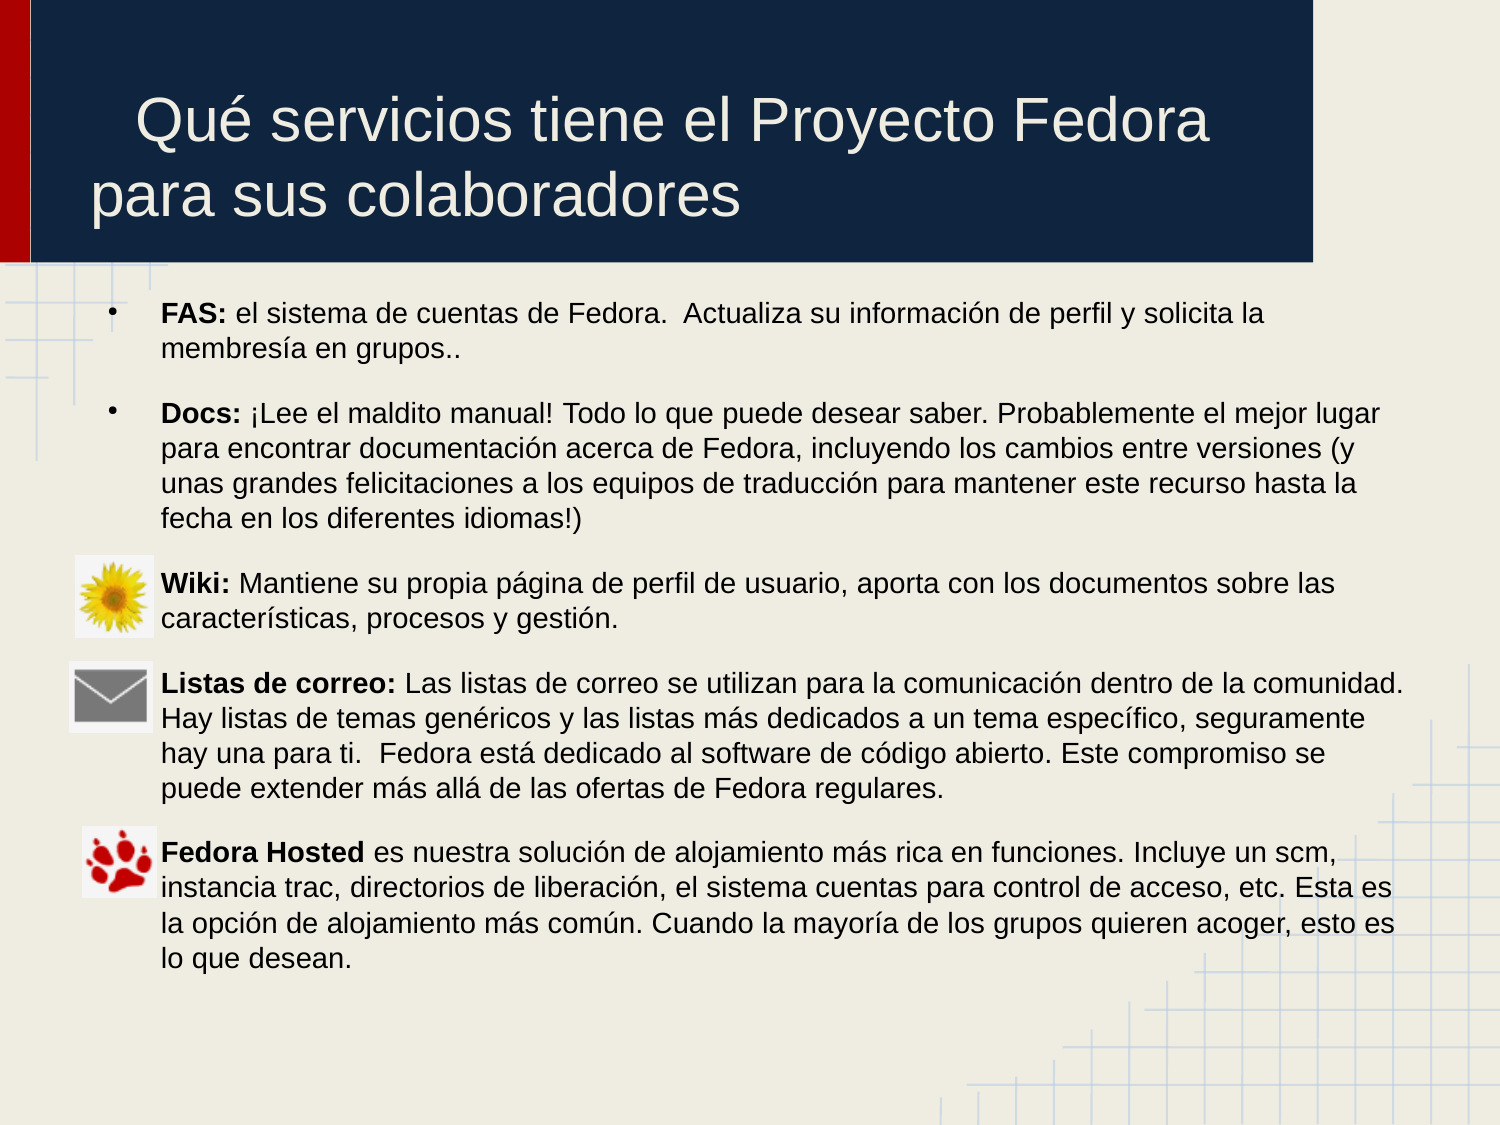

# Qué servicios tiene el Proyecto Fedora para sus colaboradores
FAS: el sistema de cuentas de Fedora. Actualiza su información de perfil y solicita la membresía en grupos..
Docs: ¡Lee el maldito manual! Todo lo que puede desear saber. Probablemente el mejor lugar para encontrar documentación acerca de Fedora, incluyendo los cambios entre versiones (y unas grandes felicitaciones a los equipos de traducción para mantener este recurso hasta la fecha en los diferentes idiomas!)
Wiki: Mantiene su propia página de perfil de usuario, aporta con los documentos sobre las características, procesos y gestión.
Listas de correo: Las listas de correo se utilizan para la comunicación dentro de la comunidad. Hay listas de temas genéricos y las listas más dedicados a un tema específico, seguramente hay una para ti. Fedora está dedicado al software de código abierto. Este compromiso se puede extender más allá de las ofertas de Fedora regulares.
Fedora Hosted es nuestra solución de alojamiento más rica en funciones. Incluye un scm, instancia trac, directorios de liberación, el sistema cuentas para control de acceso, etc. Esta es la opción de alojamiento más común. Cuando la mayoría de los grupos quieren acoger, esto es lo que desean.